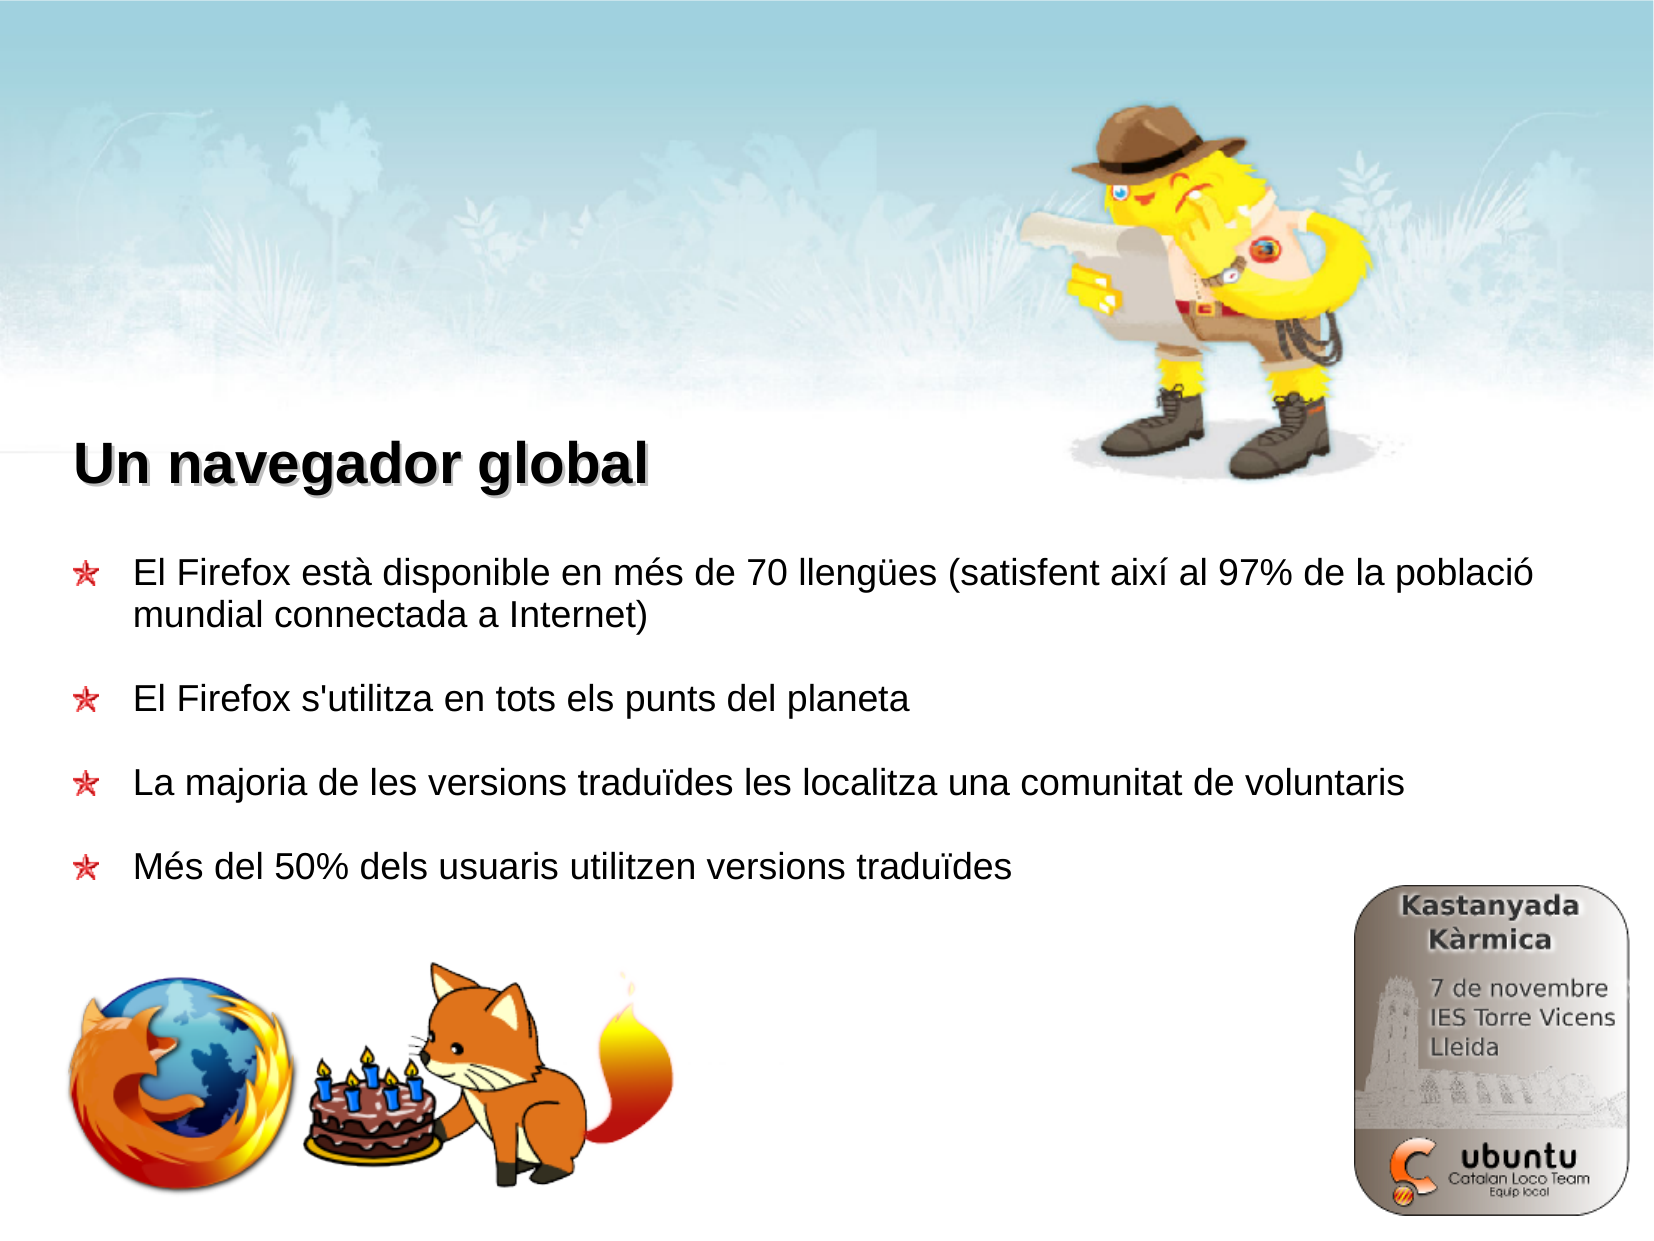

Un navegador global
El Firefox està disponible en més de 70 llengües (satisfent així al 97% de la població mundial connectada a Internet)
El Firefox s'utilitza en tots els punts del planeta
La majoria de les versions traduïdes les localitza una comunitat de voluntaris
Més del 50% dels usuaris utilitzen versions traduïdes